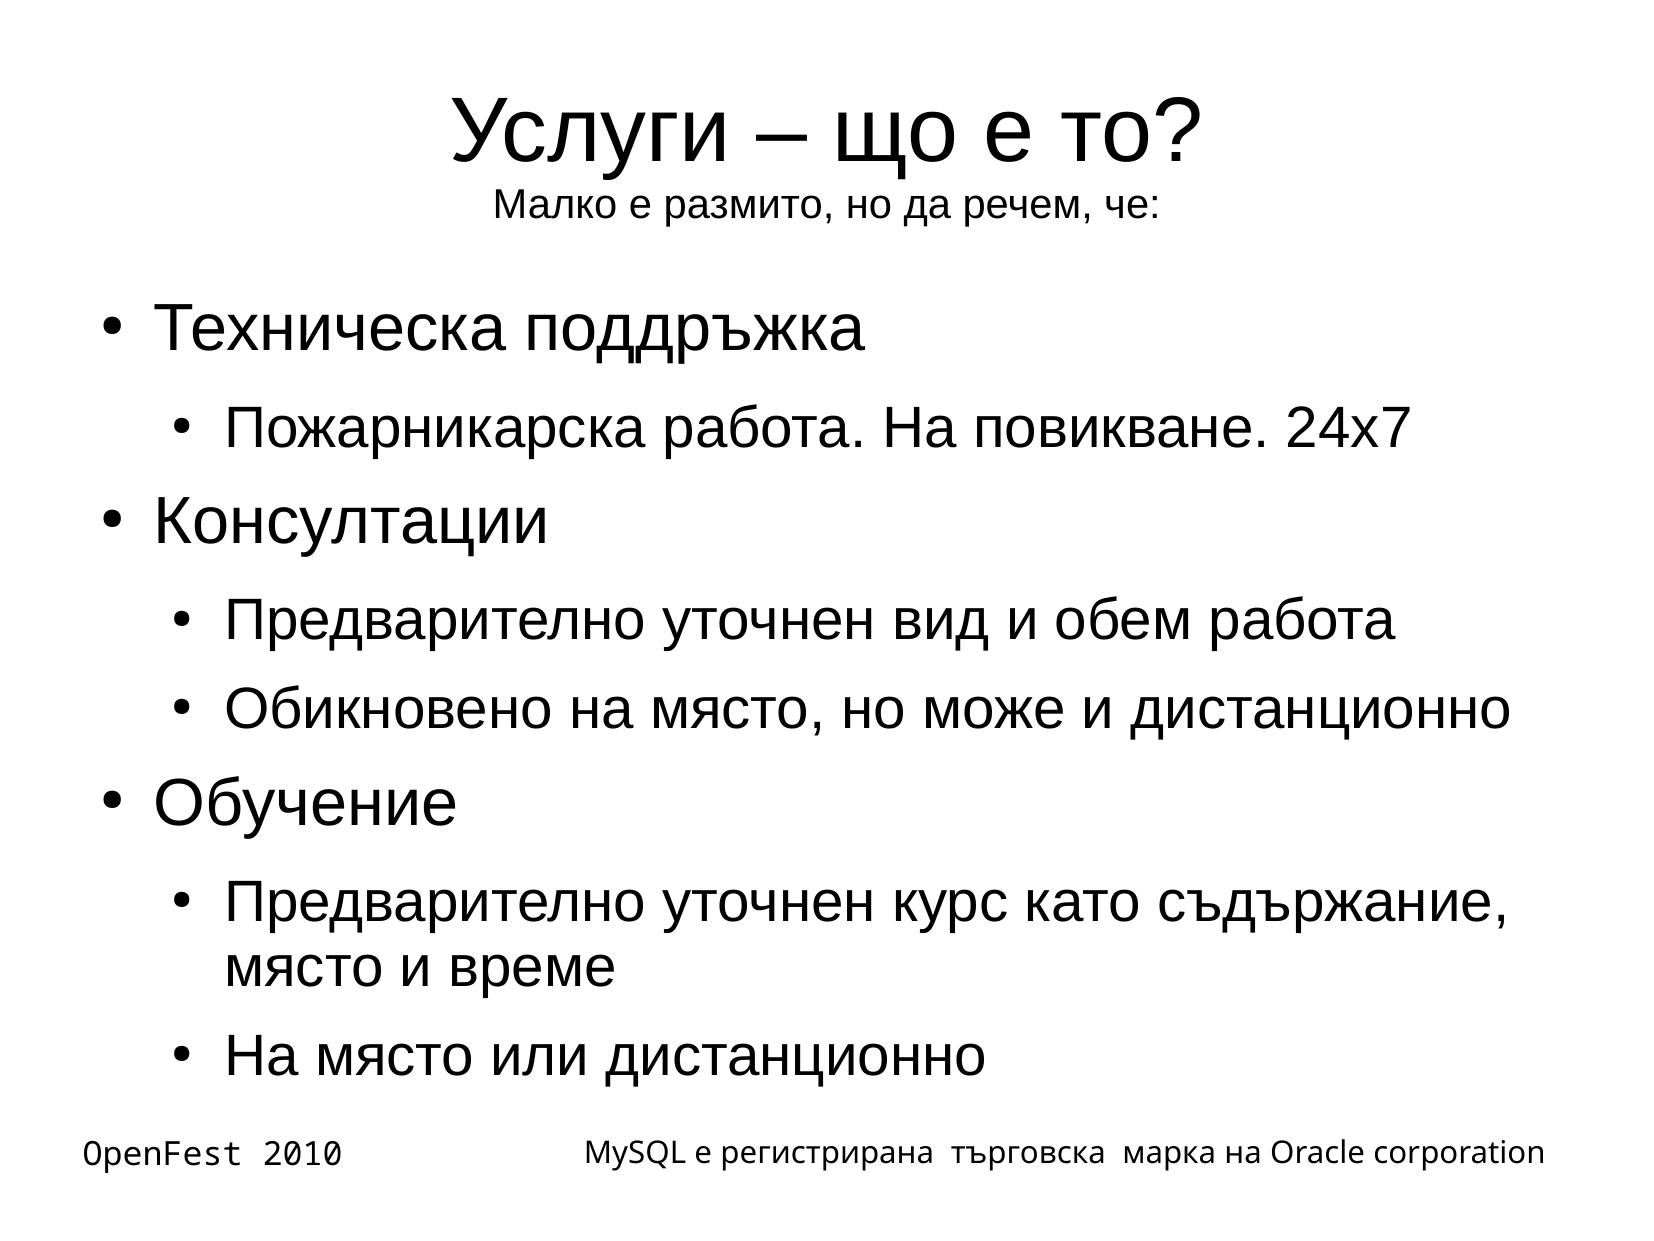

# Услуги – що е то? Малко е размито, но да речем, че:
Техническа поддръжка
Пожарникарска работа. На повикване. 24x7
Консултации
Предварително уточнен вид и обем работа
Обикновено на място, но може и дистанционно
Обучение
Предварително уточнен курс като съдържание, място и време
На място или дистанционно